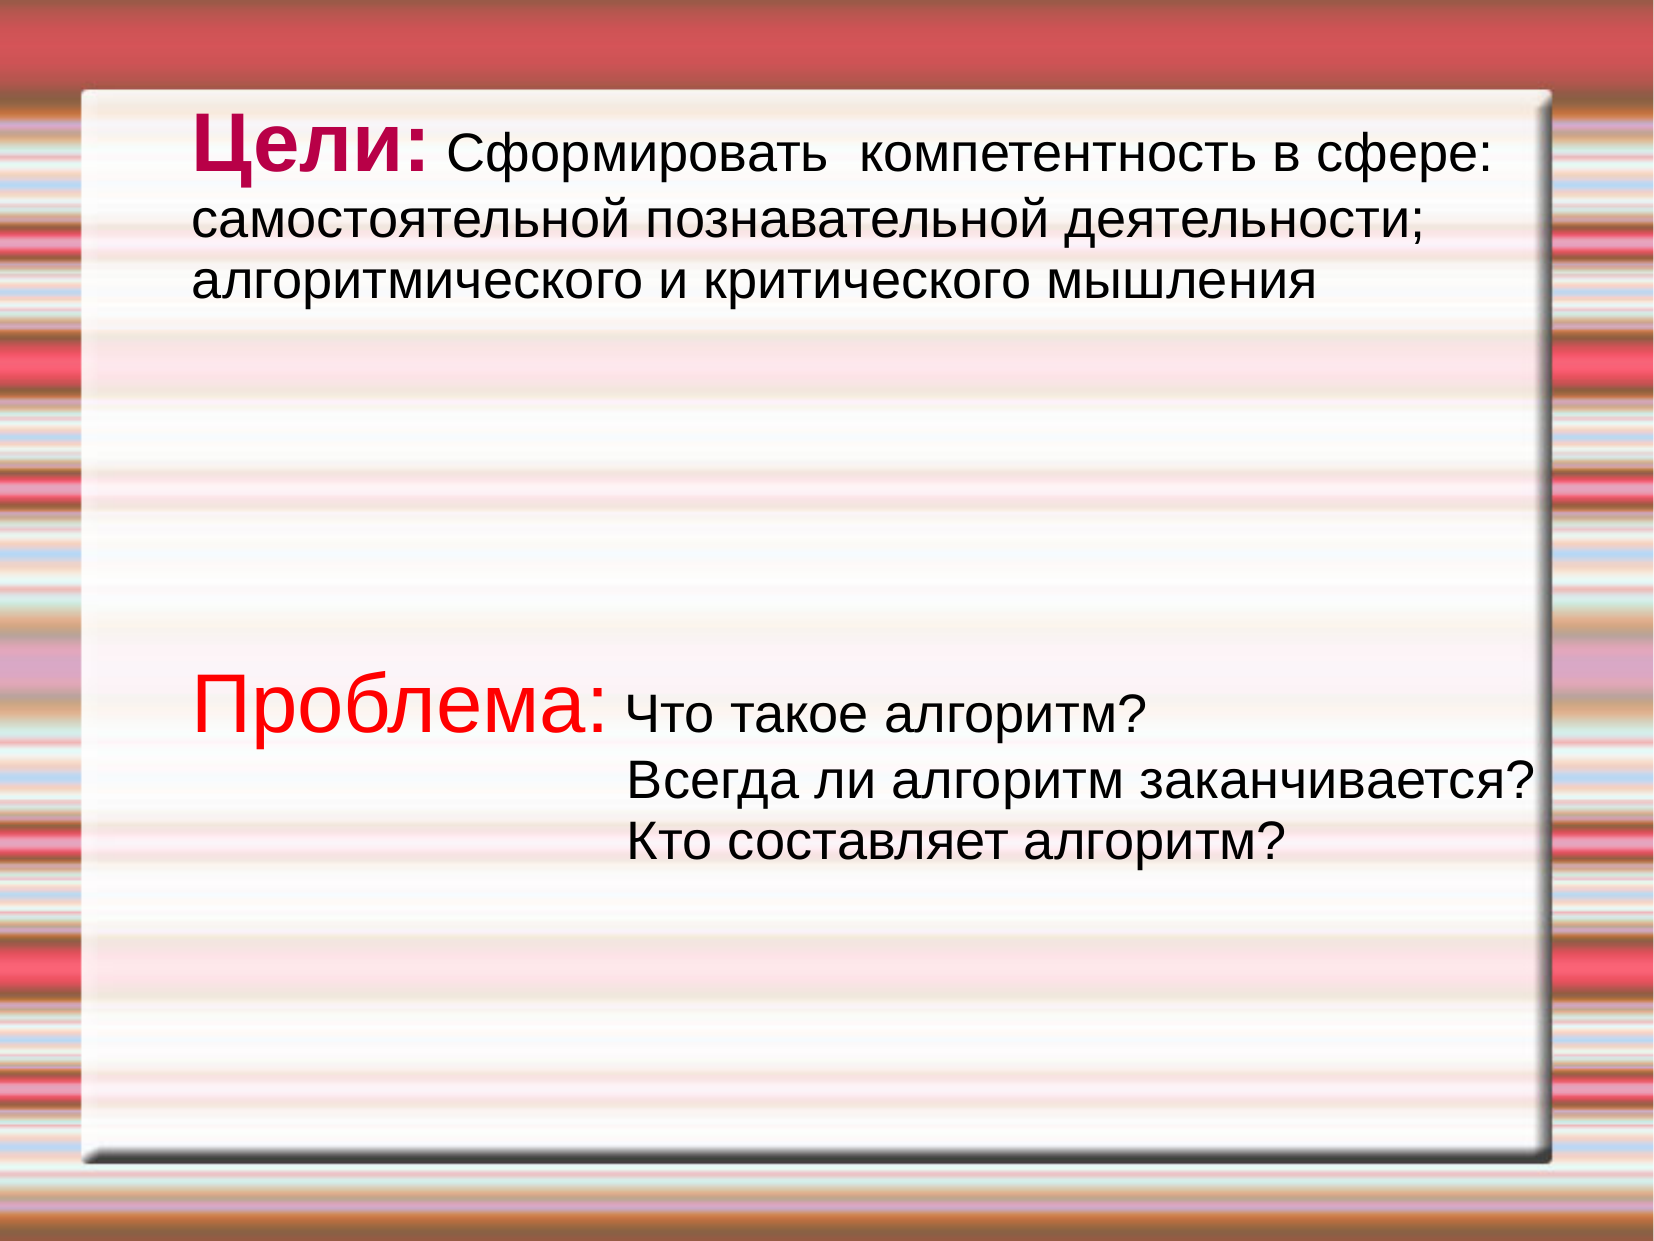

Цели: Сформировать компетентность в сфере: самостоятельной познавательной деятельности; алгоритмического и критического мышления
Проблема: Что такое алгоритм?
 Всегда ли алгоритм заканчивается?
 Кто составляет алгоритм?